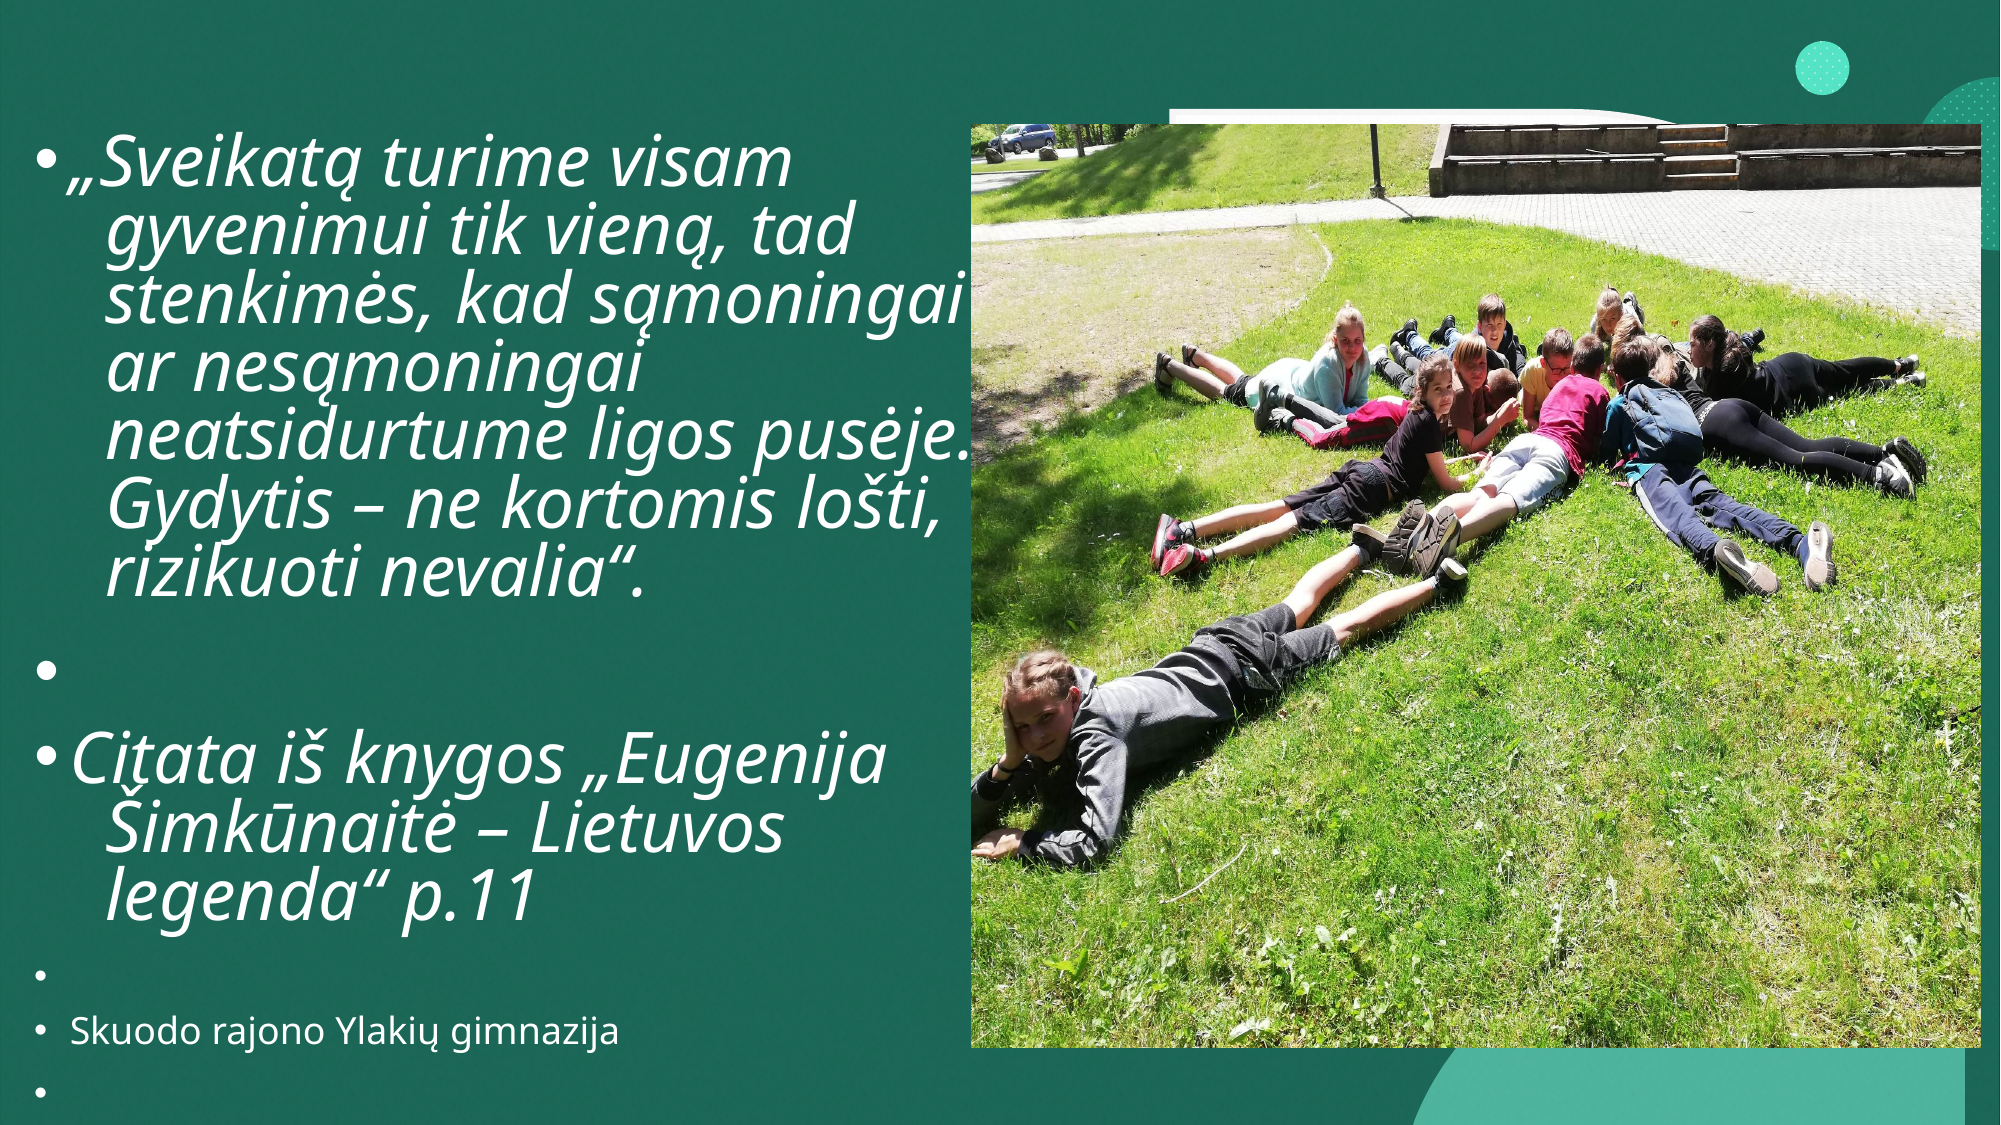

„Sveikatą turime visam gyvenimui tik vieną, tad stenkimės, kad sąmoningai ar nesąmoningai neatsidurtume ligos pusėje. Gydytis – ne kortomis lošti, rizikuoti nevalia“.
Citata iš knygos „Eugenija Šimkūnaitė – Lietuvos legenda“ p.11
Skuodo rajono Ylakių gimnazija
#